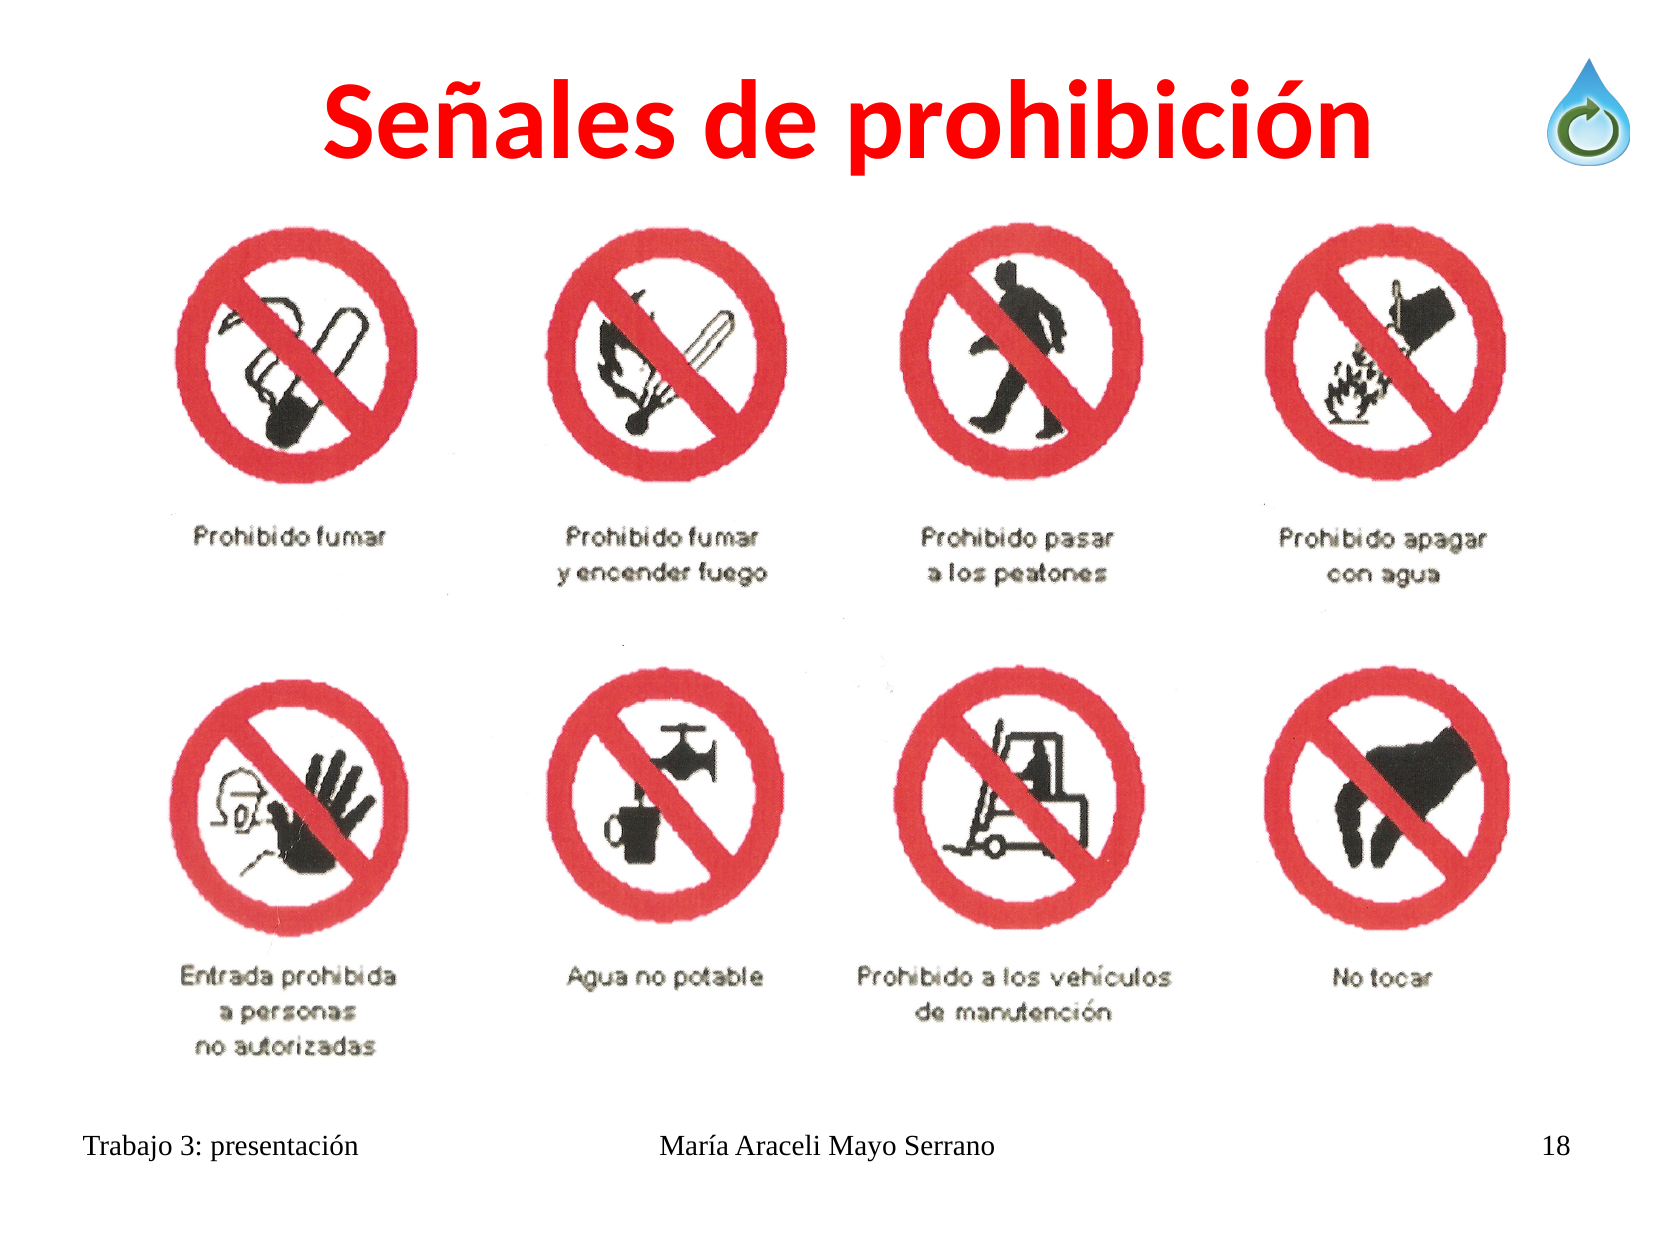

Señales de prohibición
Trabajo 3: presentación
María Araceli Mayo Serrano
18